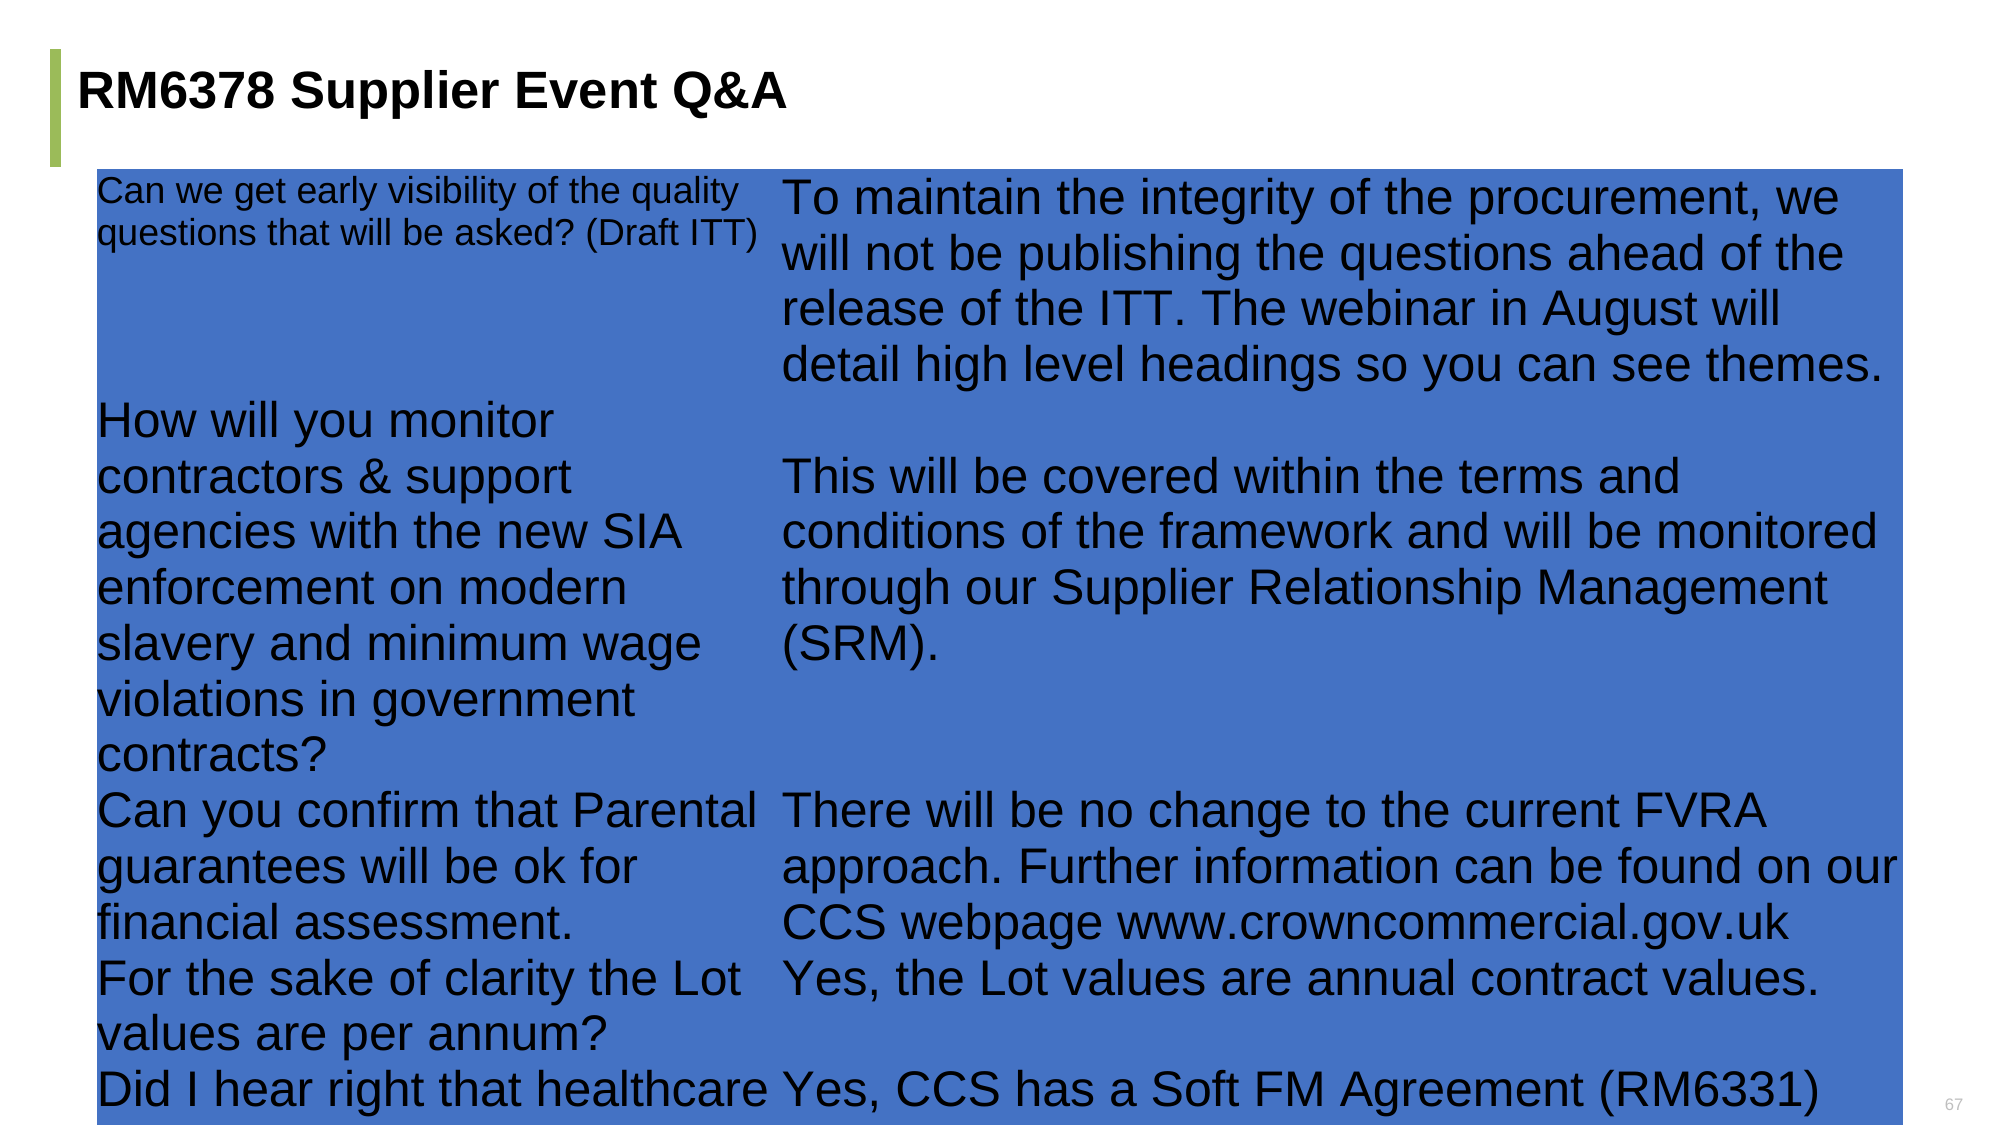

# RM6378 Supplier Event Q&A
| Can we get early visibility of the quality questions that will be asked? (Draft ITT) | To maintain the integrity of the procurement, we will not be publishing the questions ahead of the release of the ITT. The webinar in August will detail high level headings so you can see themes. |
| --- | --- |
| How will you monitor contractors & support agencies with the new SIA enforcement on modern slavery and minimum wage violations in government contracts? | This will be covered within the terms and conditions of the framework and will be monitored through our Supplier Relationship Management (SRM). |
| Can you confirm that Parental guarantees will be ok for financial assessment. | There will be no change to the current FVRA approach. Further information can be found on our CCS webpage www.crowncommercial.gov.uk |
| For the sake of clarity the Lot values are per annum? | Yes, the Lot values are annual contract values. |
| Did I hear right that healthcare has its own framework? And does that cover FM and security too? | Yes, CCS has a Soft FM Agreement (RM6331) with a specification more specifically designed for healthcare buyers. |
| What is PFI? | A Private Finance Initiative (PFI) was brought in by the conservative government and then continued to be used by labour. It was as mechanism that allowed public and private organisations to come together in partnership, with banks providing debt, and the debt being repaid over a long contract period (25-30 years). The private sector were responsible for the design, build and maintenance of the asset, including lifecycle replacement. These projects stopped in 2016 as a result of Eurostat guidance deeming future projects to be on balance sheet. |